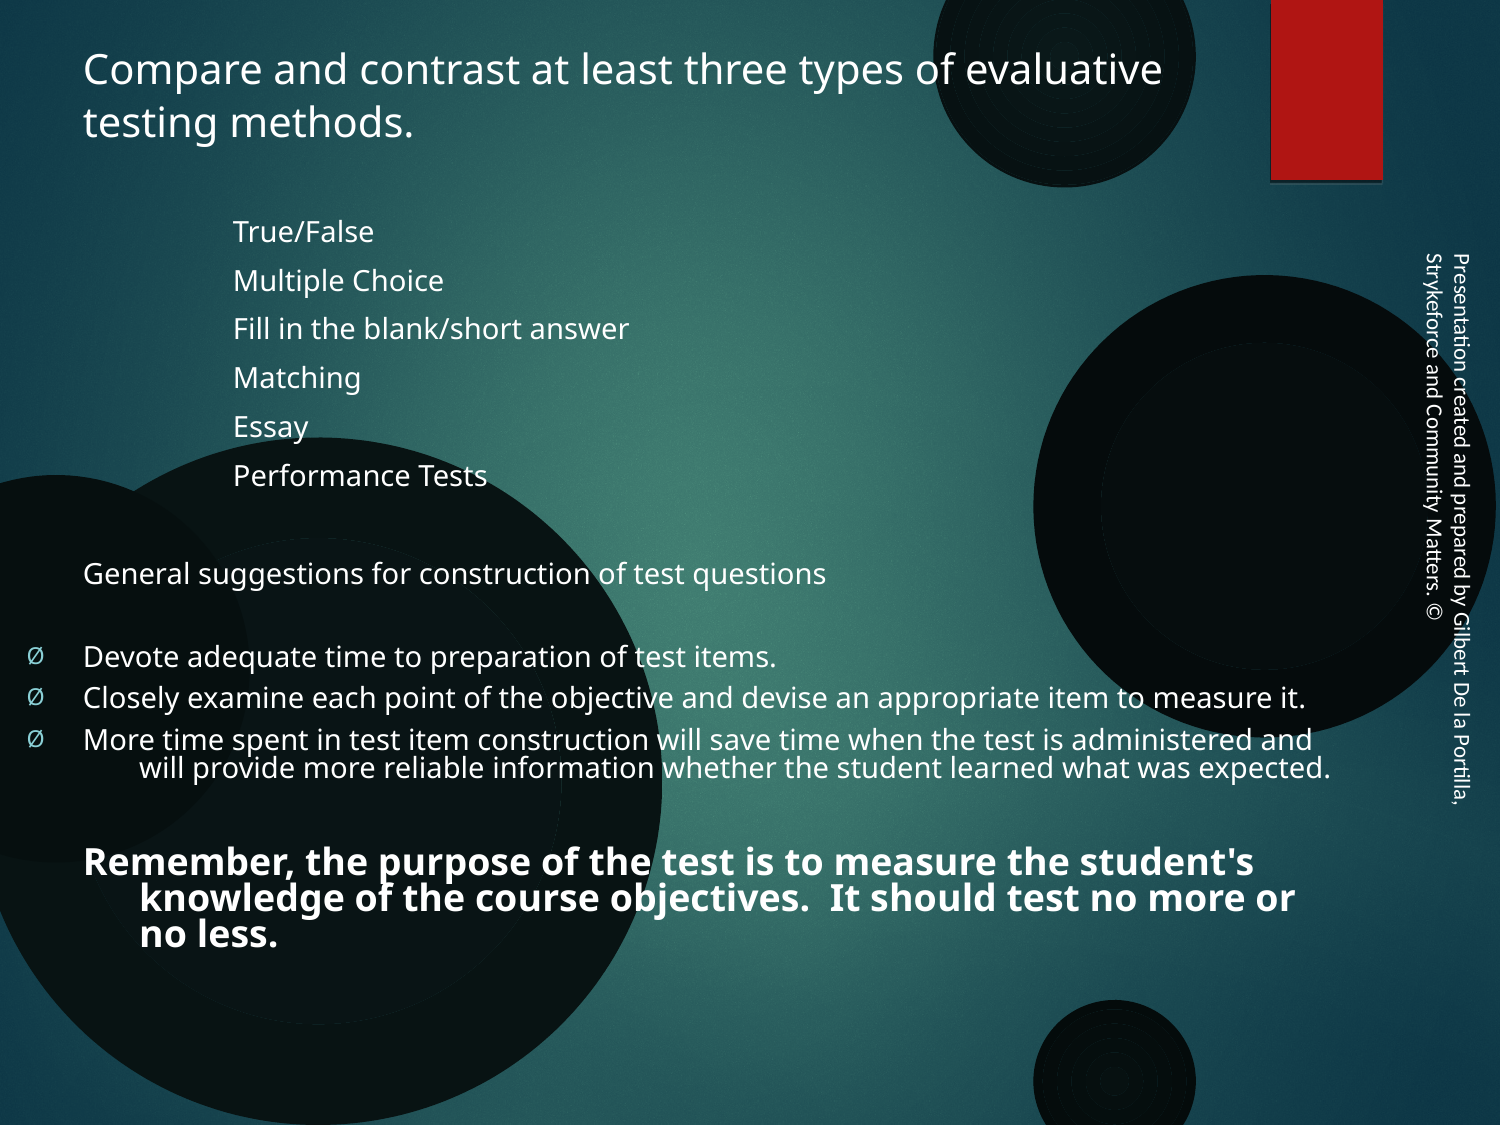

# Compare and contrast at least three types of evaluative
testing methods.
True/False
Multiple Choice
Fill in the blank/short answer
Matching
Essay
Performance Tests
General suggestions for construction of test questions
Devote adequate time to preparation of test items.
Closely examine each point of the objective and devise an appropriate item to measure it.
More time spent in test item construction will save time when the test is administered and will provide more reliable information whether the student learned what was expected.
Remember, the purpose of the test is to measure the student's knowledge of the course objectives. It should test no more or no less.
Presentation created and prepared by Gilbert De la Portilla, Strykeforce and Community Matters. ©